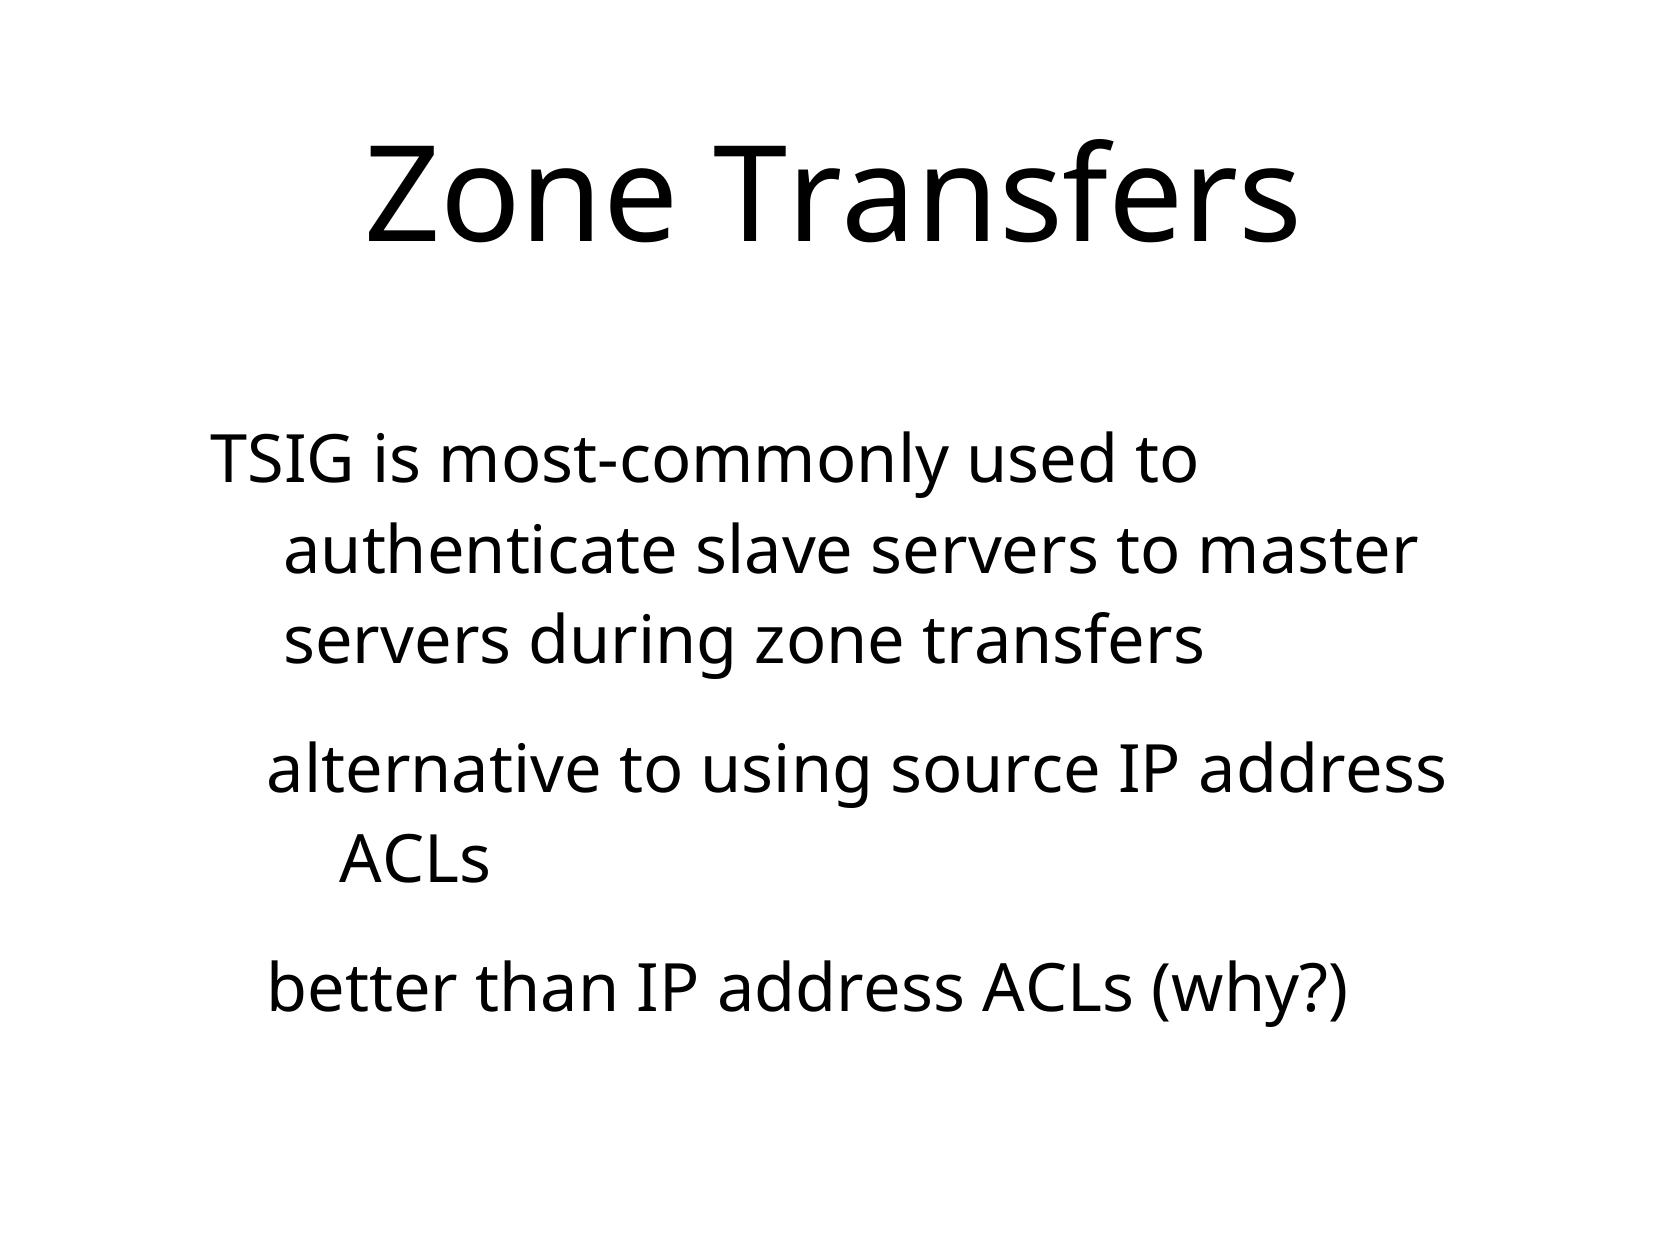

# Zone Transfers
TSIG is most-commonly used to authenticate slave servers to master servers during zone transfers
alternative to using source IP address ACLs
better than IP address ACLs (why?)